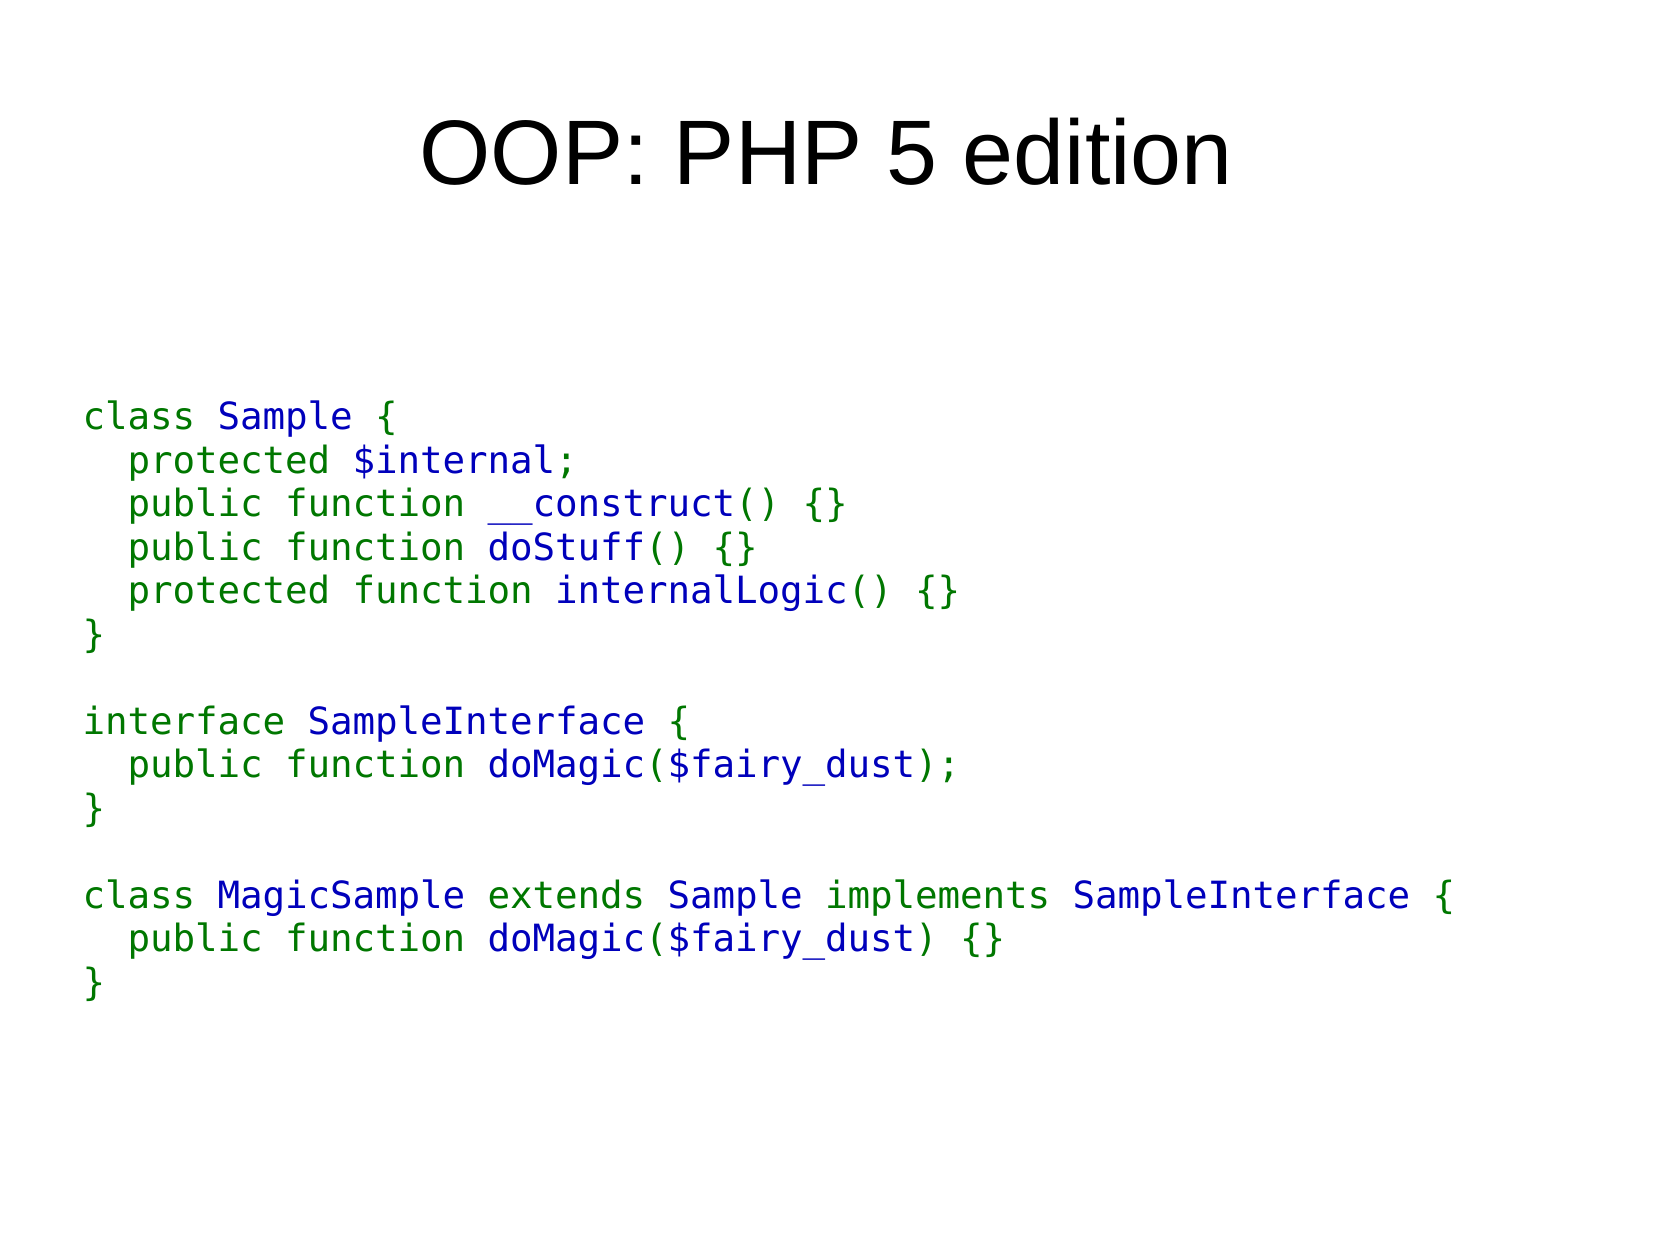

# OOP: PHP 5 edition
class Sample {
  protected $internal;
  public function __construct() {}
  public function doStuff() {}
  protected function internalLogic() {}
}
interface SampleInterface {
  public function doMagic($fairy_dust);
}
class MagicSample extends Sample implements SampleInterface {
  public function doMagic($fairy_dust) {}
}